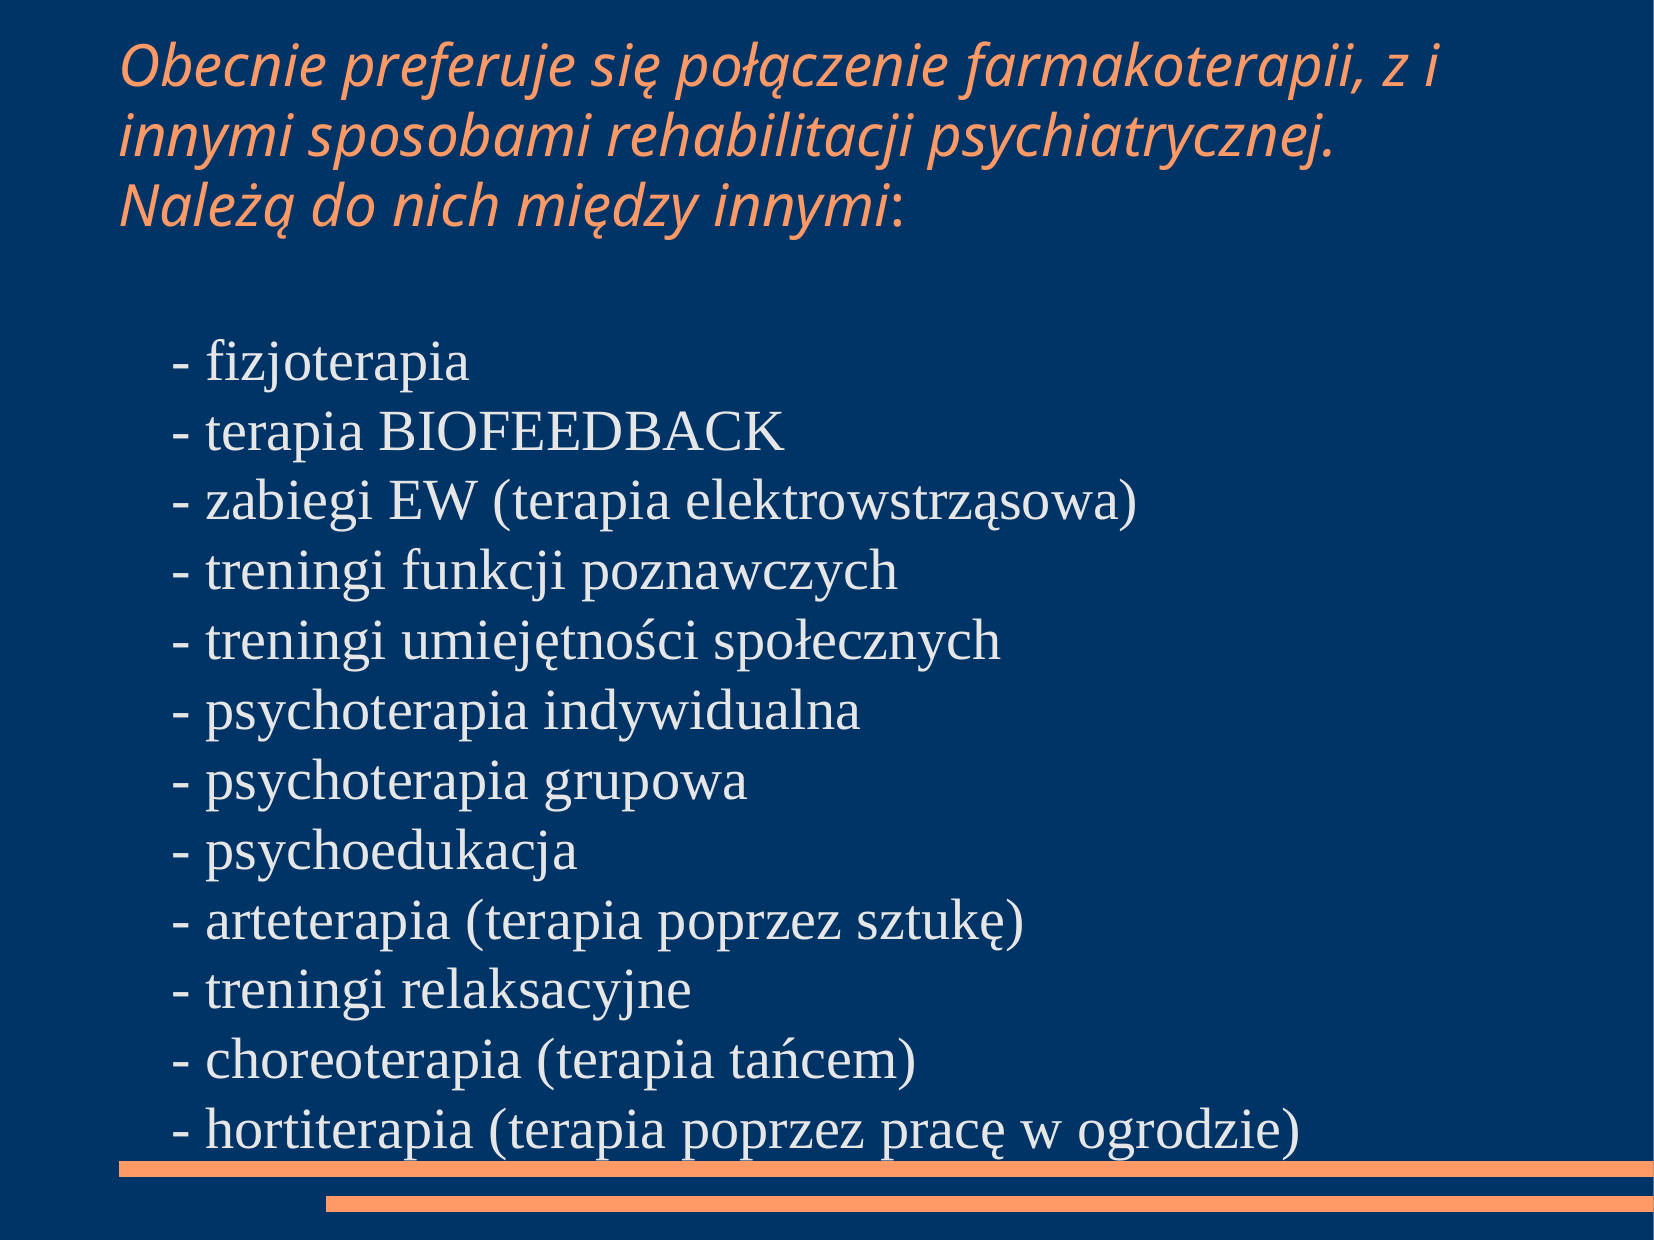

# Obecnie preferuje się połączenie farmakoterapii, z i innymi sposobami rehabilitacji psychiatrycznej. Należą do nich między innymi:
- fizjoterapia
- terapia BIOFEEDBACK
- zabiegi EW (terapia elektrowstrząsowa)
- treningi funkcji poznawczych
- treningi umiejętności społecznych
- psychoterapia indywidualna
- psychoterapia grupowa
- psychoedukacja
- arteterapia (terapia poprzez sztukę)
- treningi relaksacyjne
- choreoterapia (terapia tańcem)
- hortiterapia (terapia poprzez pracę w ogrodzie)